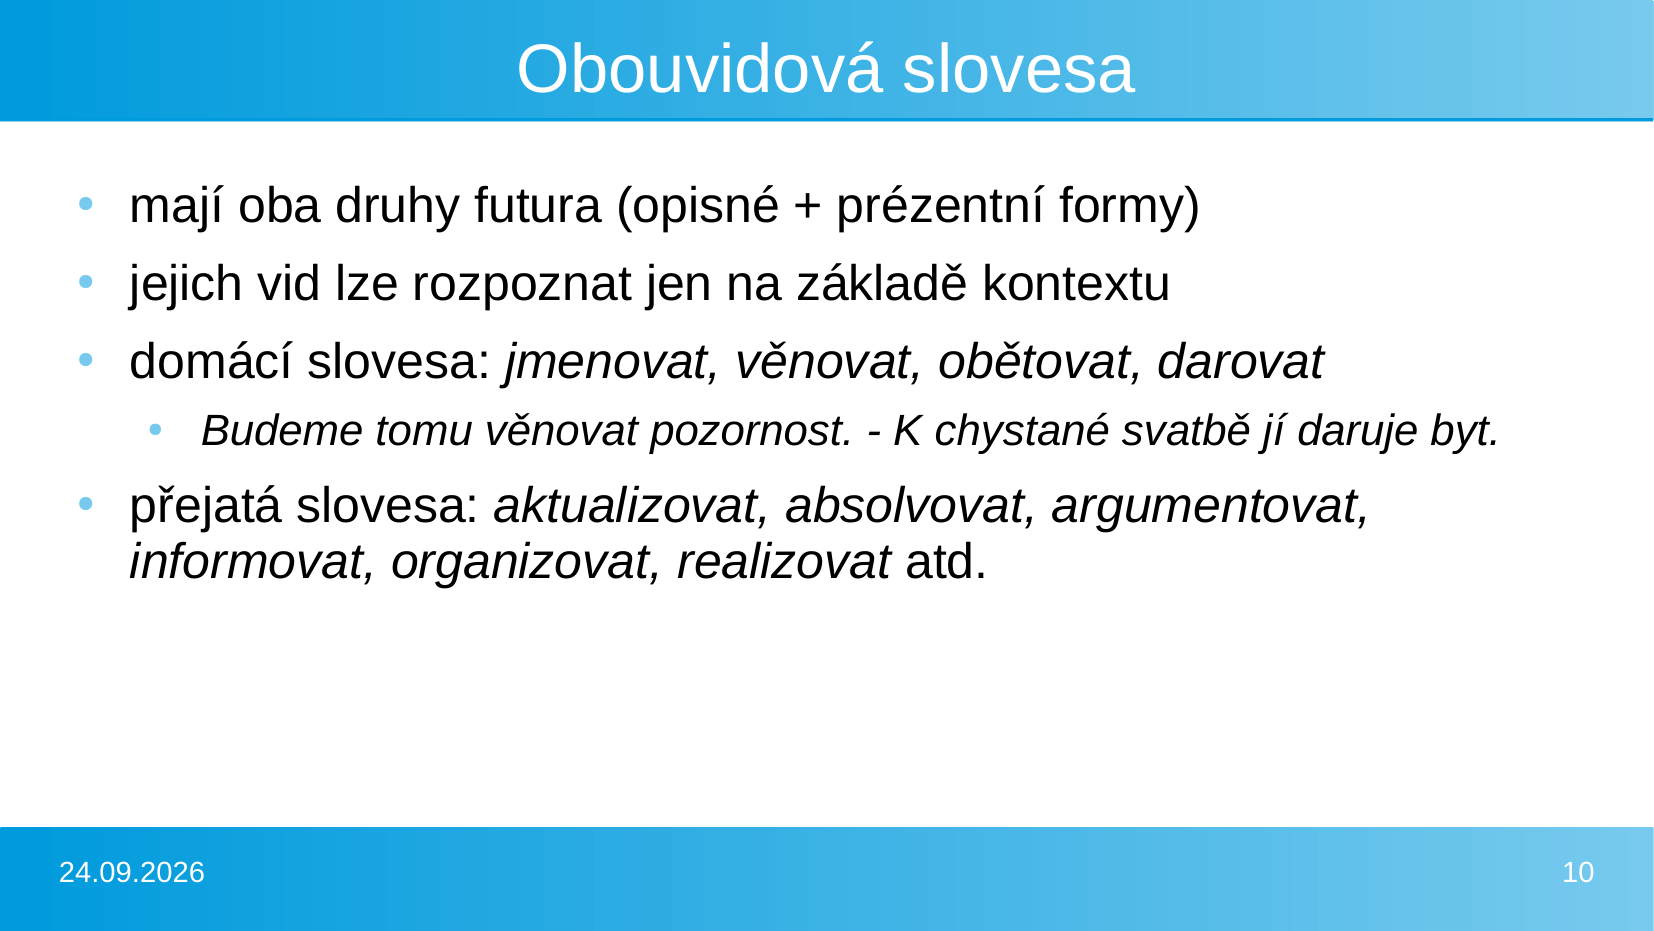

# Obouvidová slovesa
mají oba druhy futura (opisné + prézentní formy)
jejich vid lze rozpoznat jen na základě kontextu
domácí slovesa: jmenovat, věnovat, obětovat, darovat
Budeme tomu věnovat pozornost. - K chystané svatbě jí daruje byt.
přejatá slovesa: aktualizovat, absolvovat, argumentovat, informovat, organizovat, realizovat atd.
10